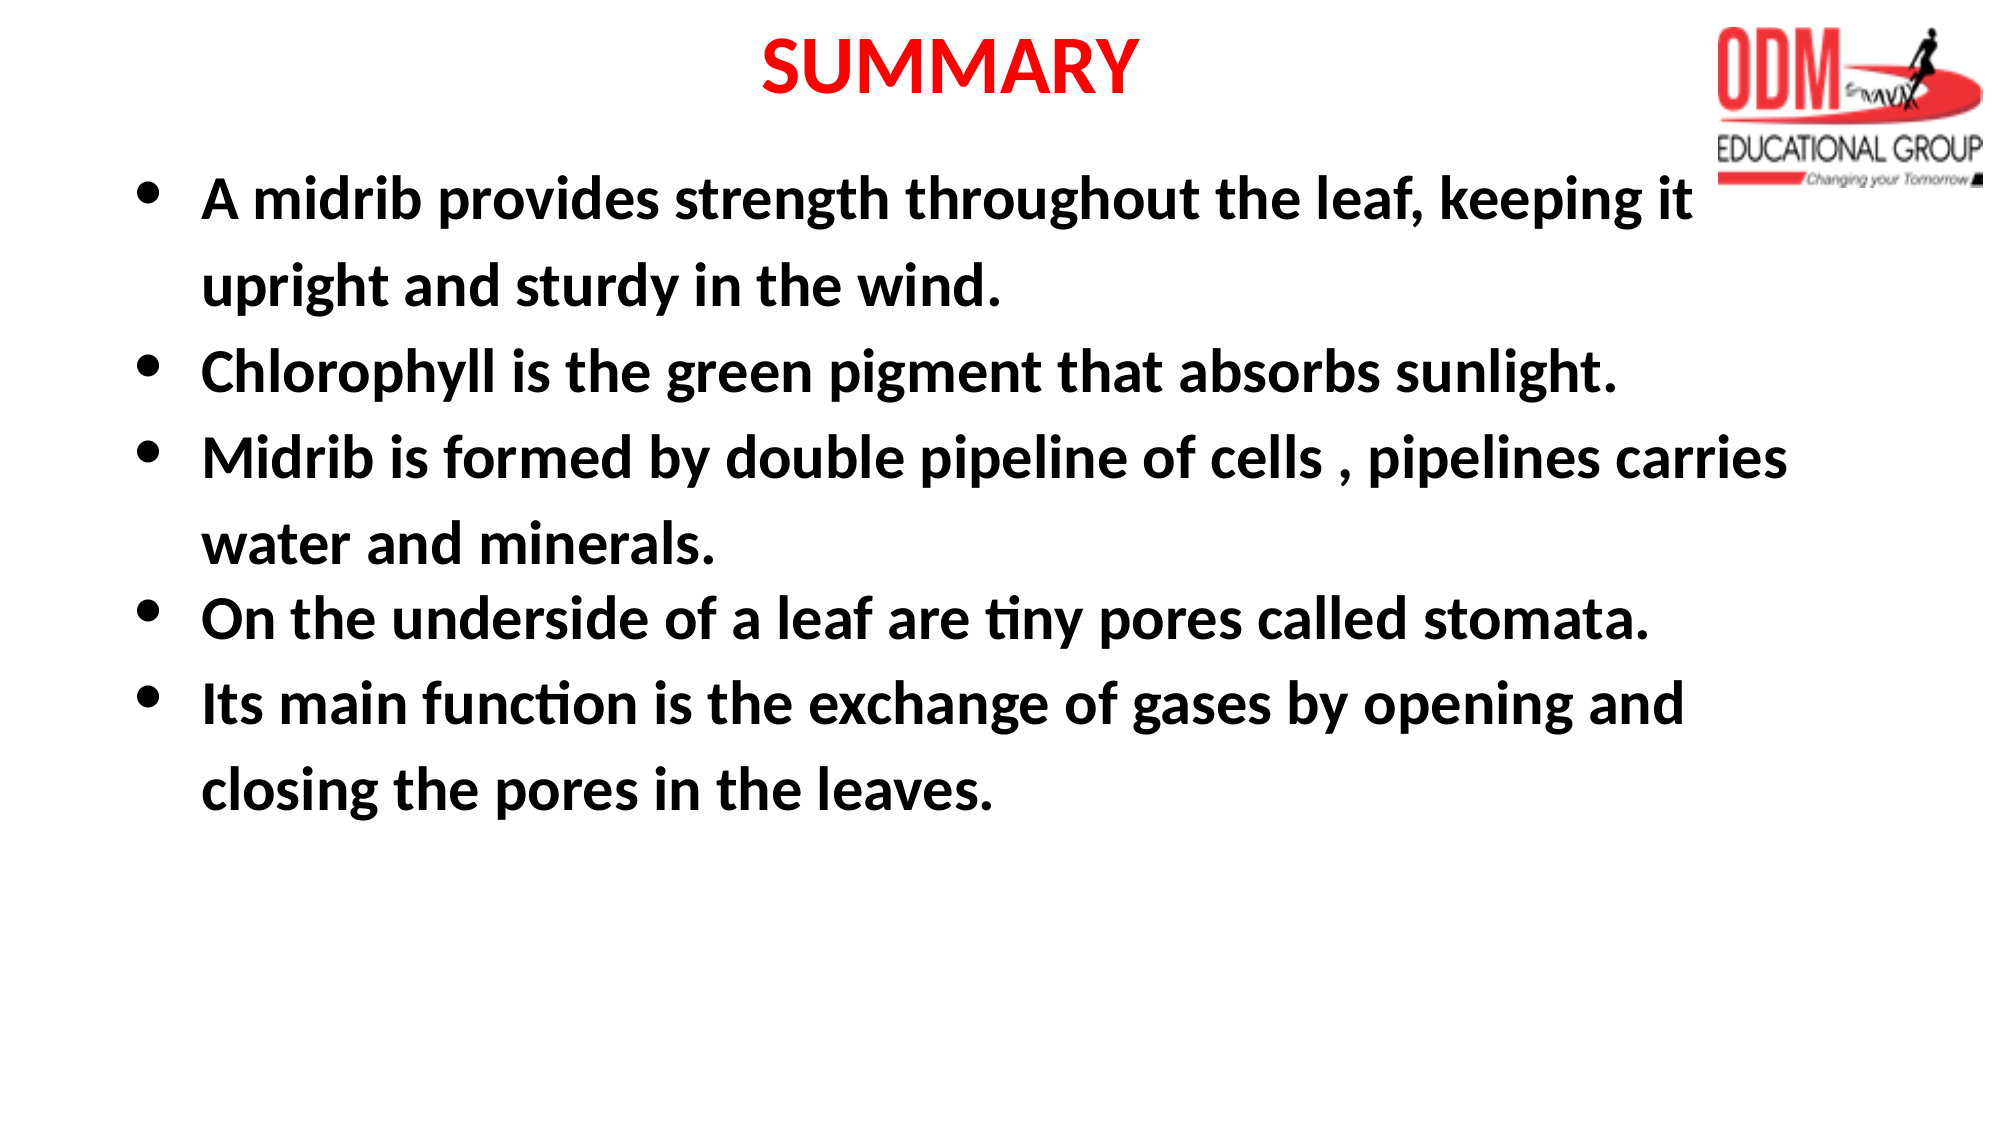

SUMMARY
# A midrib provides strength throughout the leaf, keeping it upright and sturdy in the wind.
Chlorophyll is the green pigment that absorbs sunlight.
Midrib is formed by double pipeline of cells , pipelines carries water and minerals.
On the underside of a leaf are tiny pores called stomata.
Its main function is the exchange of gases by opening and closing the pores in the leaves.